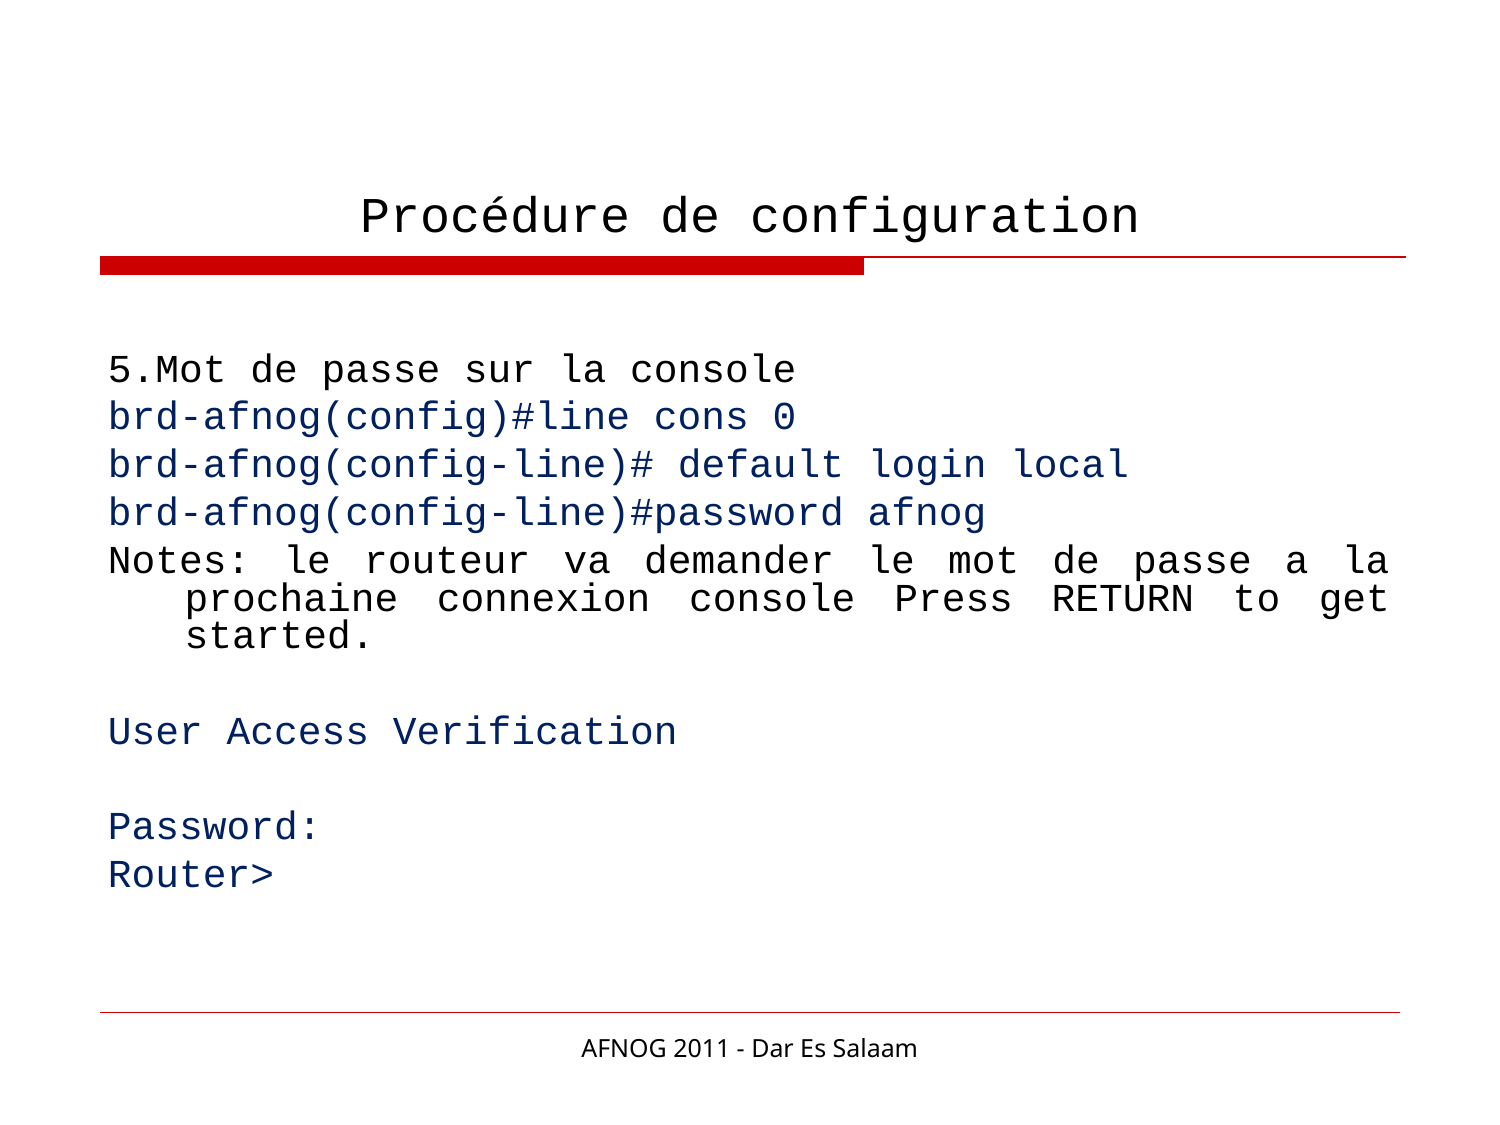

# Procédure de configuration
5.Mot de passe sur la console
brd-afnog(config)#line cons 0
brd-afnog(config-line)# default login local
brd-afnog(config-line)#password afnog
Notes: le routeur va demander le mot de passe a la prochaine connexion console Press RETURN to get started.
User Access Verification
Password:
Router>
AFNOG 2011 - Dar Es Salaam